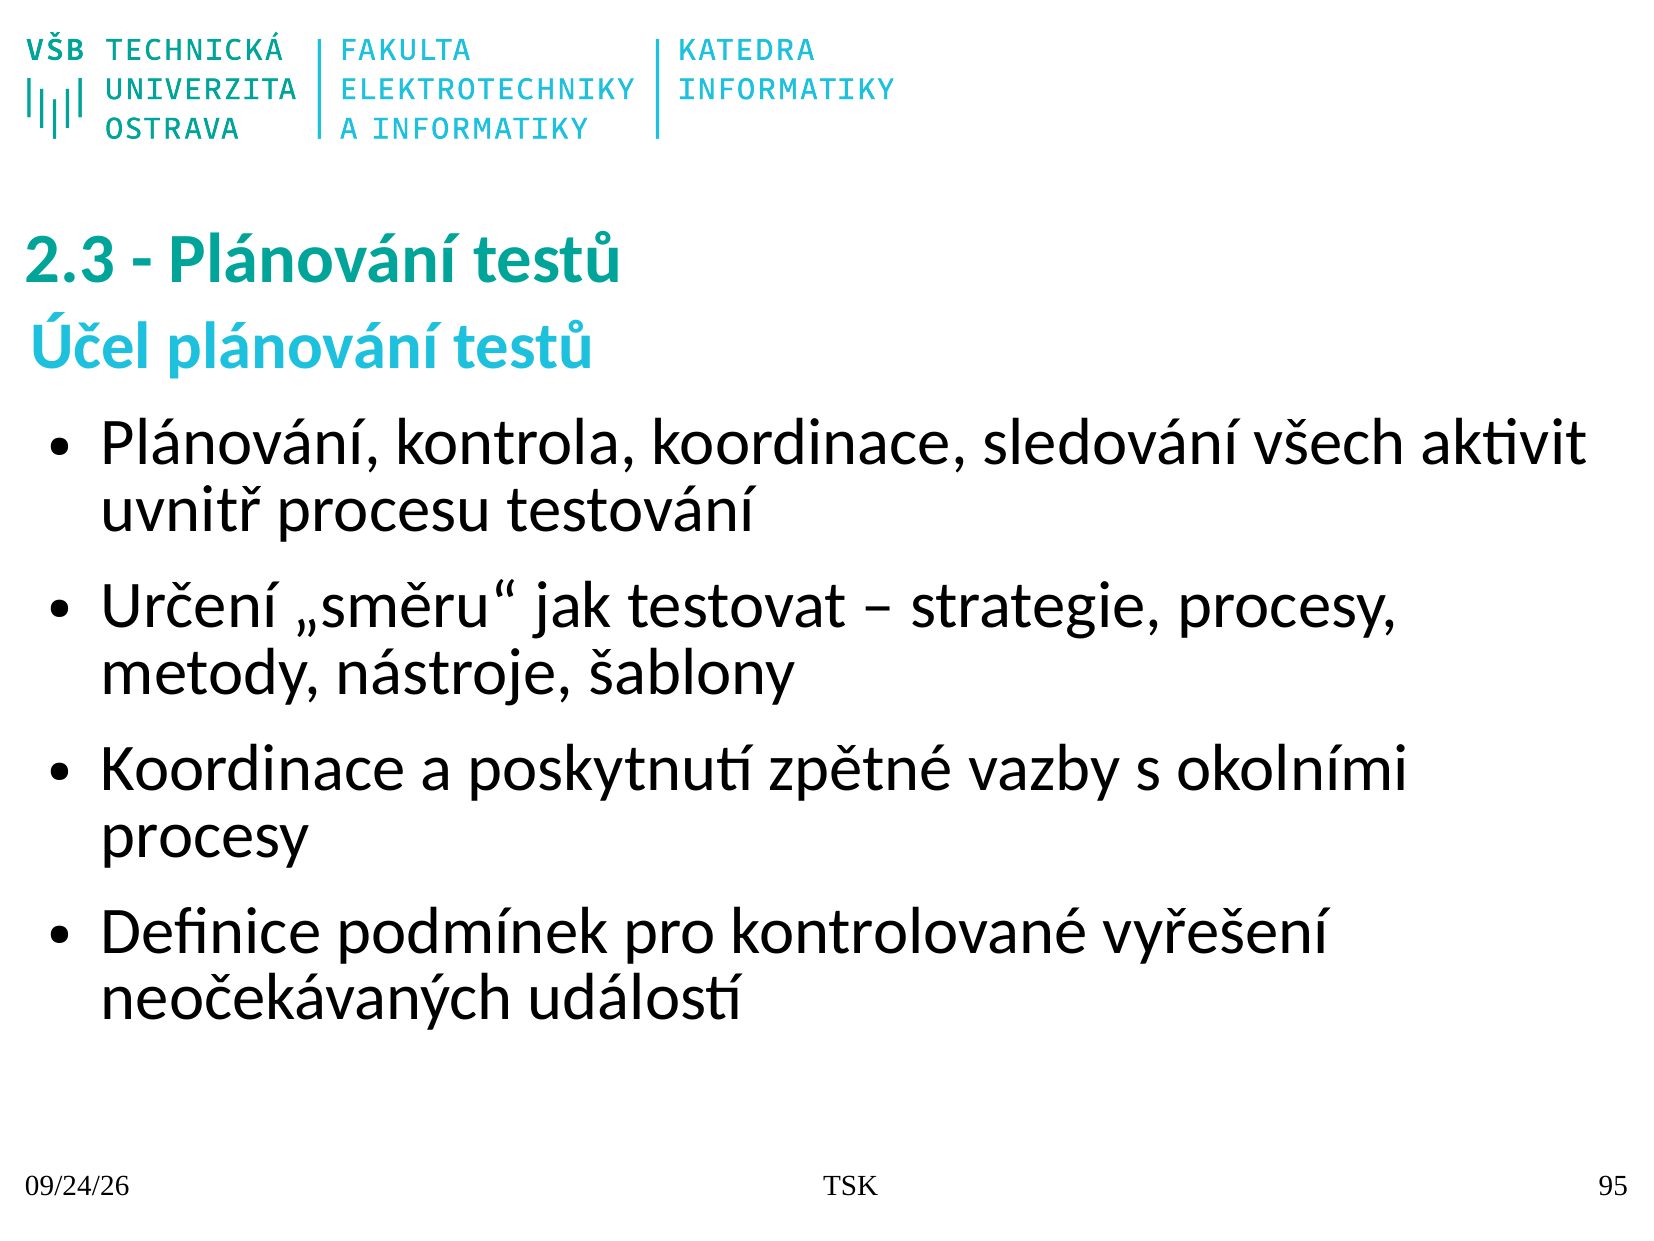

# 2.3 - Plánování testů
Účel plánování testů
Plánování, kontrola, koordinace, sledování všech aktivit uvnitř procesu testování
Určení „směru“ jak testovat – strategie, procesy, metody, nástroje, šablony
Koordinace a poskytnutí zpětné vazby s okolními procesy
Definice podmínek pro kontrolované vyřešení neočekávaných událostí
TSK
95